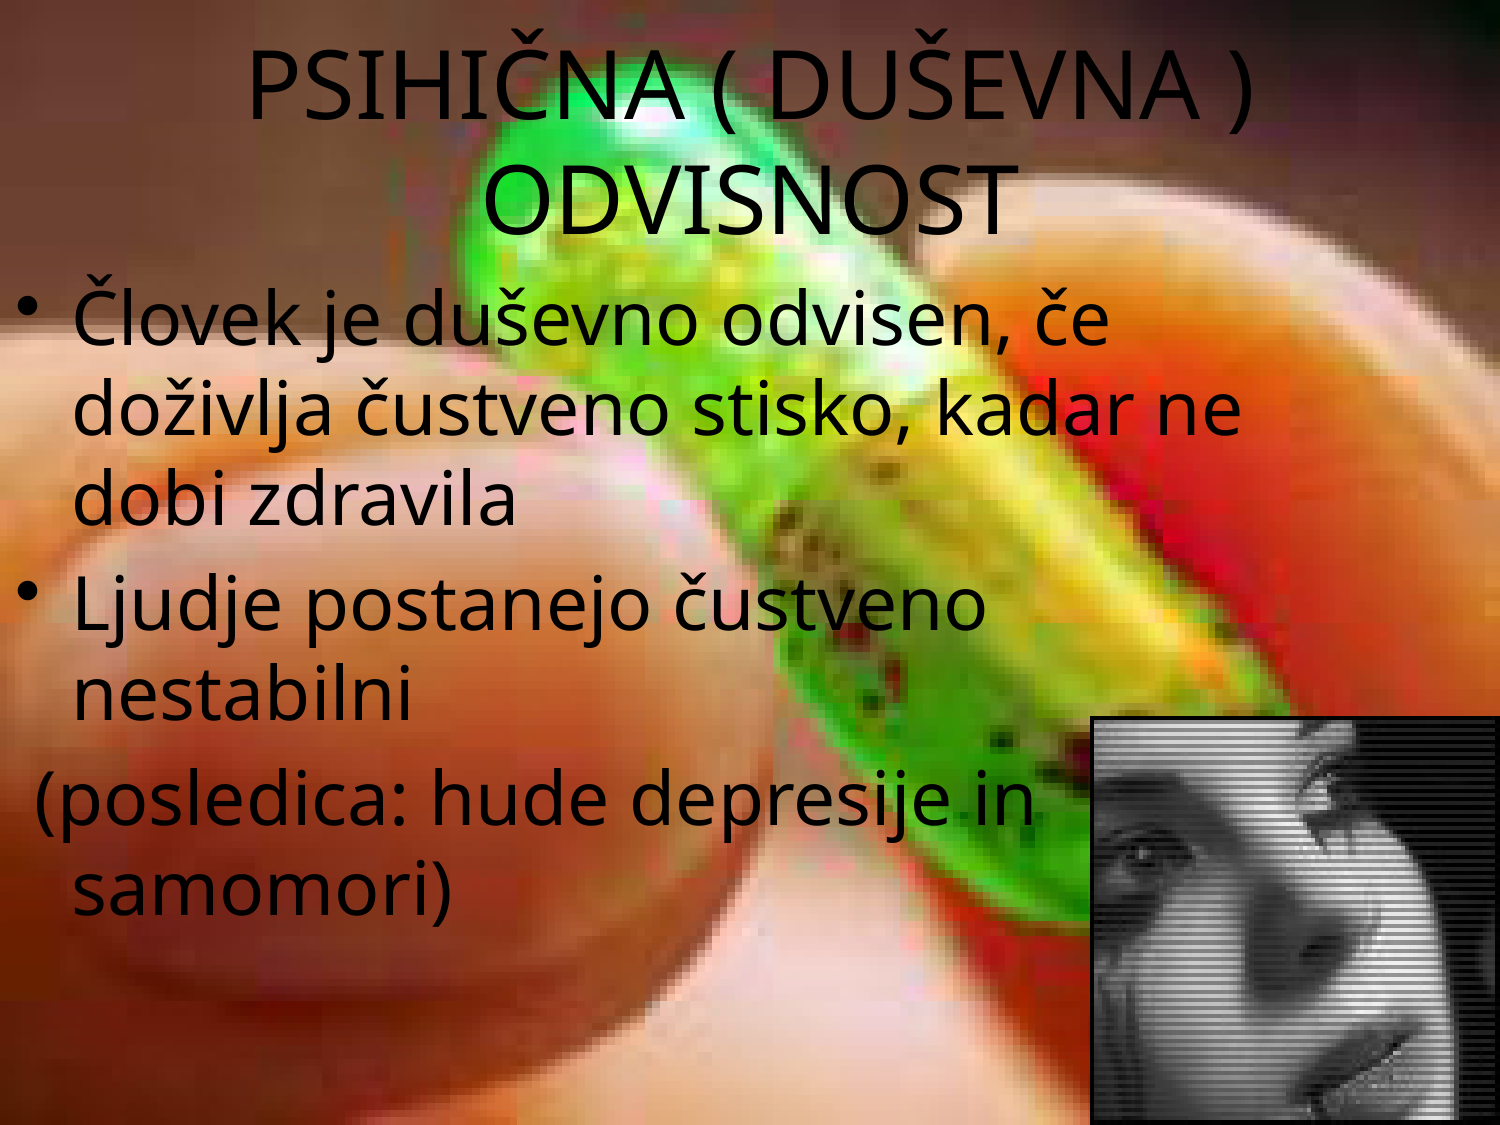

# PSIHIČNA ( DUŠEVNA ) ODVISNOST
Človek je duševno odvisen, če doživlja čustveno stisko, kadar ne dobi zdravila
Ljudje postanejo čustveno nestabilni
 (posledica: hude depresije in samomori)